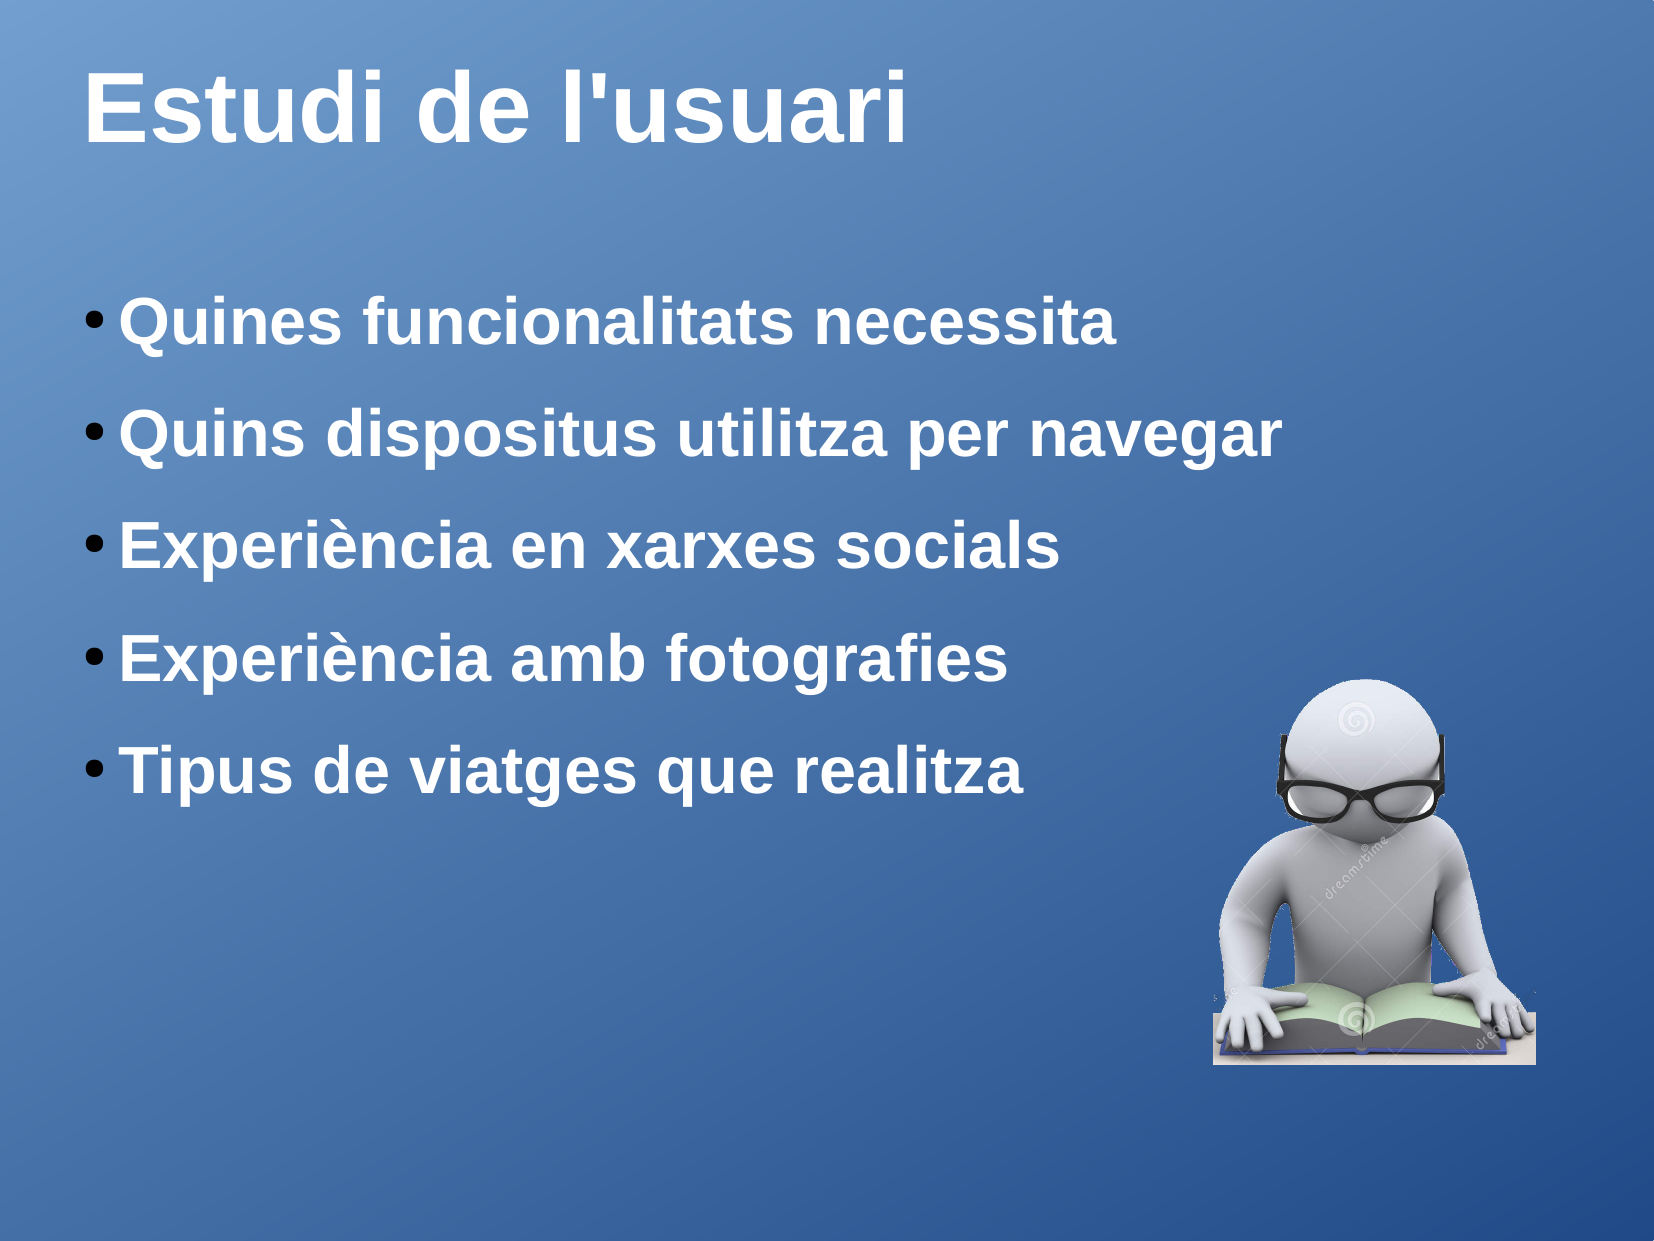

# Estudi de l'usuari
Quines funcionalitats necessita
Quins dispositus utilitza per navegar
Experiència en xarxes socials
Experiència amb fotografies
Tipus de viatges que realitza